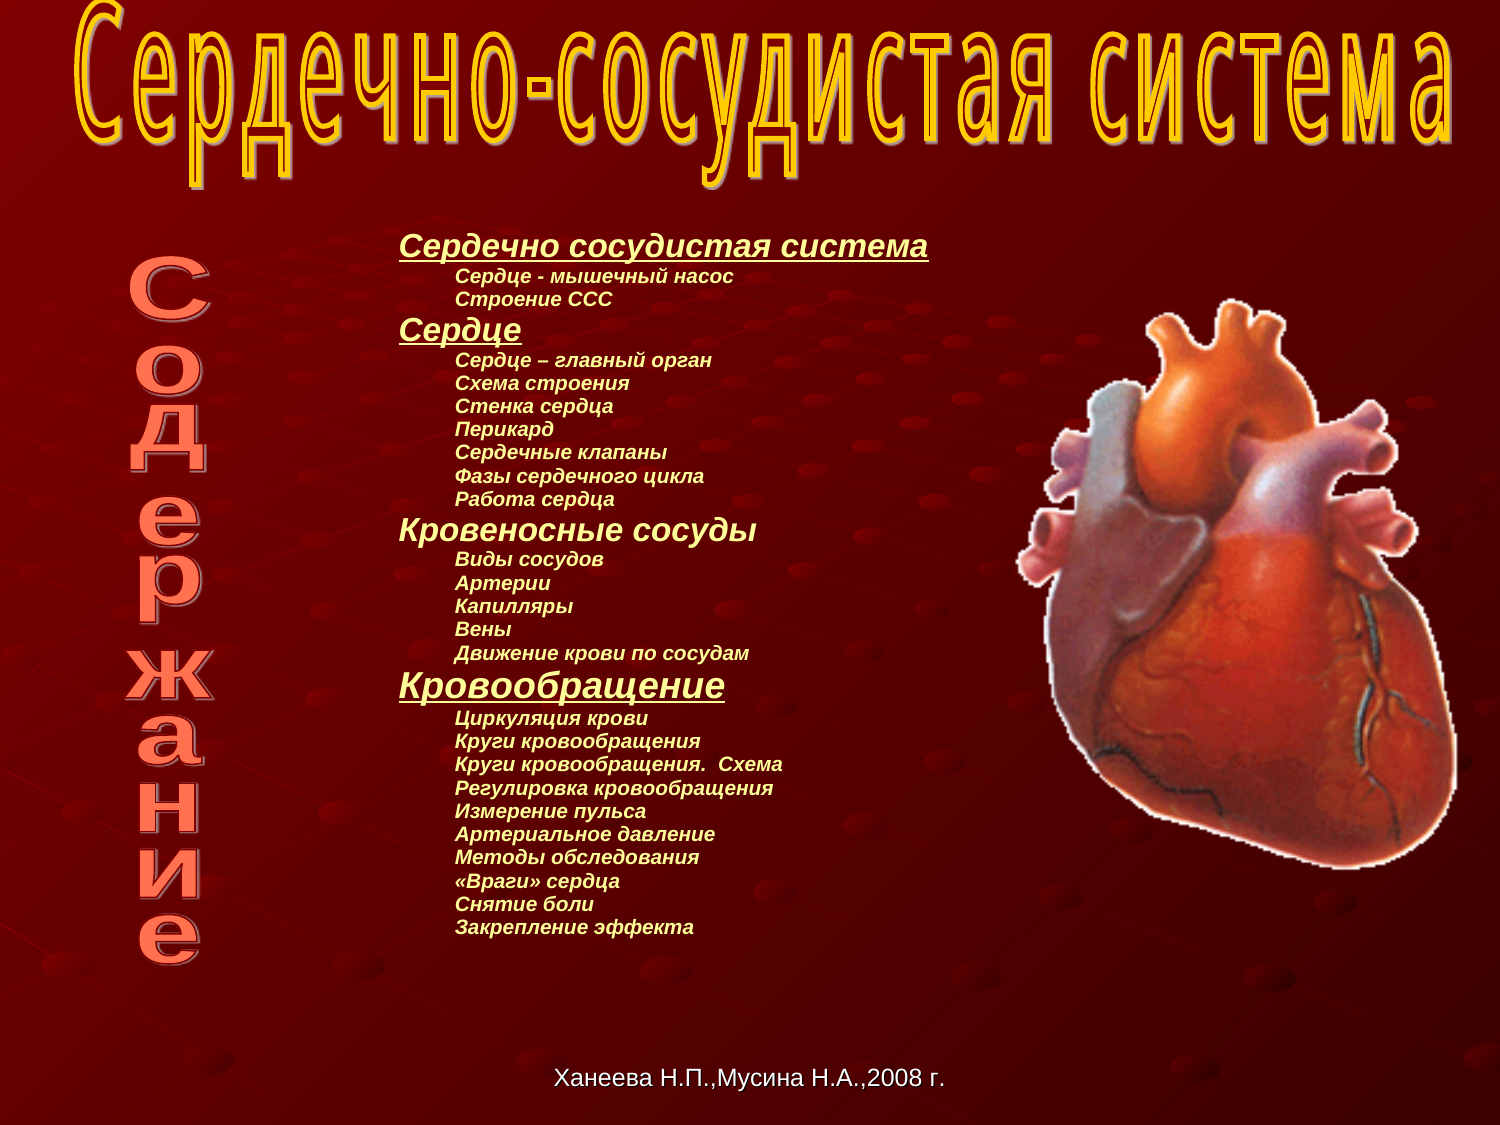

Сердечно-сосудистая система
# Сердечно сосудистая система
	Сердце - мышечный насос
	Строение ССС
Сердце
	Сердце – главный орган
	Схема строения
	Стенка сердца
	Перикард
	Сердечные клапаны
	Фазы сердечного цикла
	Работа сердца
Кровеносные сосуды
	Виды сосудов
	Артерии
	Капилляры
	Вены
	Движение крови по сосудам
Кровообращение
	Циркуляция крови
	Круги кровообращения
	Круги кровообращения. Схема
 	Регулировка кровообращения
	Измерение пульса
	Артериальное давление
	Методы обследования
 	«Враги» сердца
	Снятие боли
	Закрепление эффекта
Содержание
Ханеева Н.П.,Мусина Н.А.,2008 г.